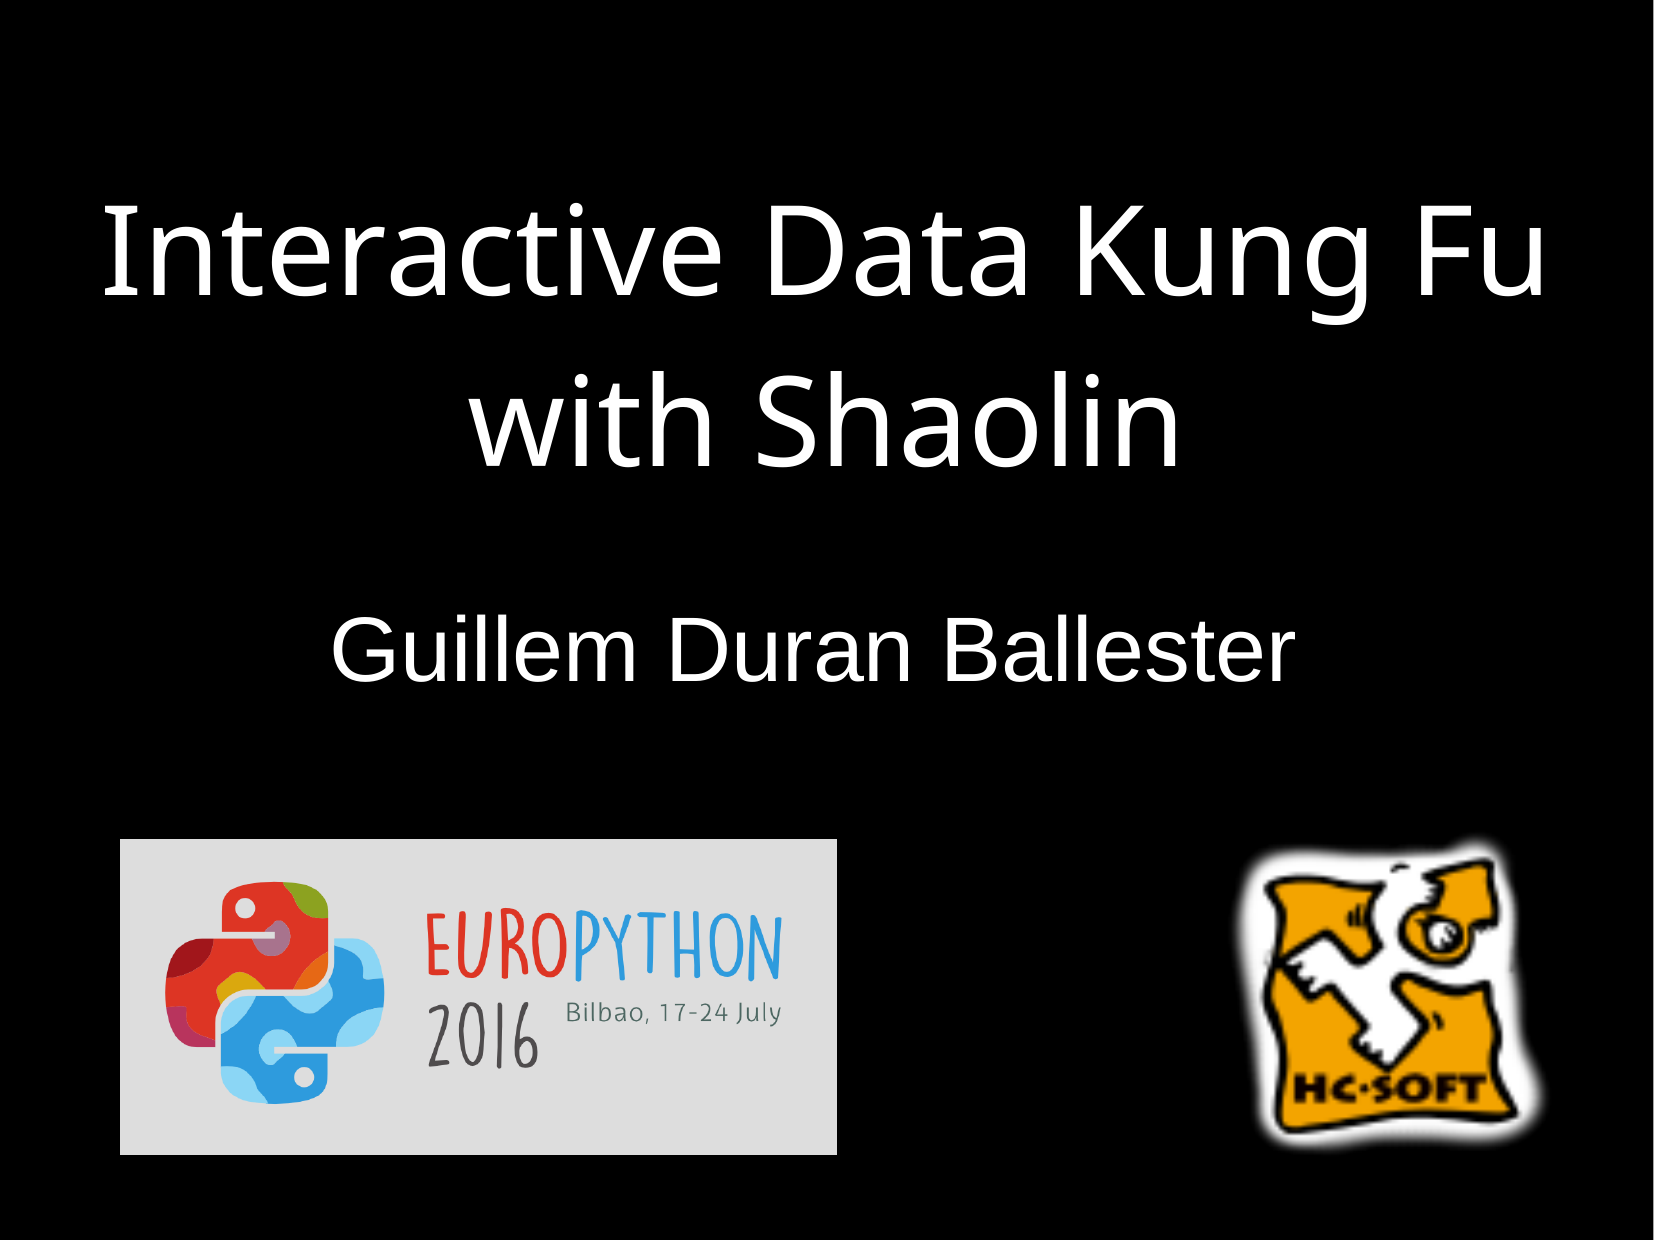

# Interactive Data Kung Fu with Shaolin
Guillem Duran Ballester